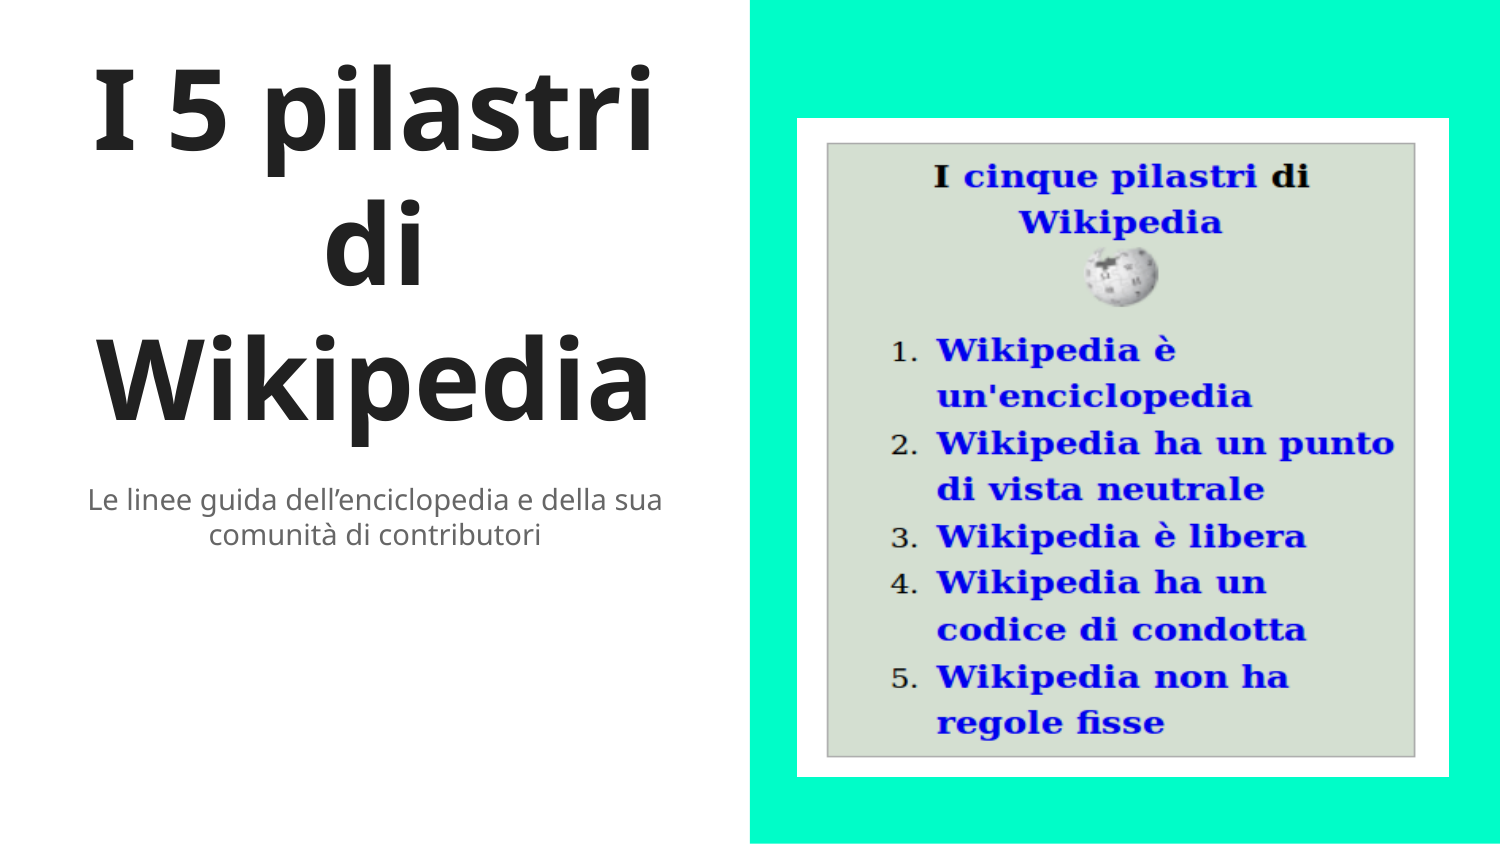

# I 5 pilastri di Wikipedia
Le linee guida dell’enciclopedia e della sua comunità di contributori